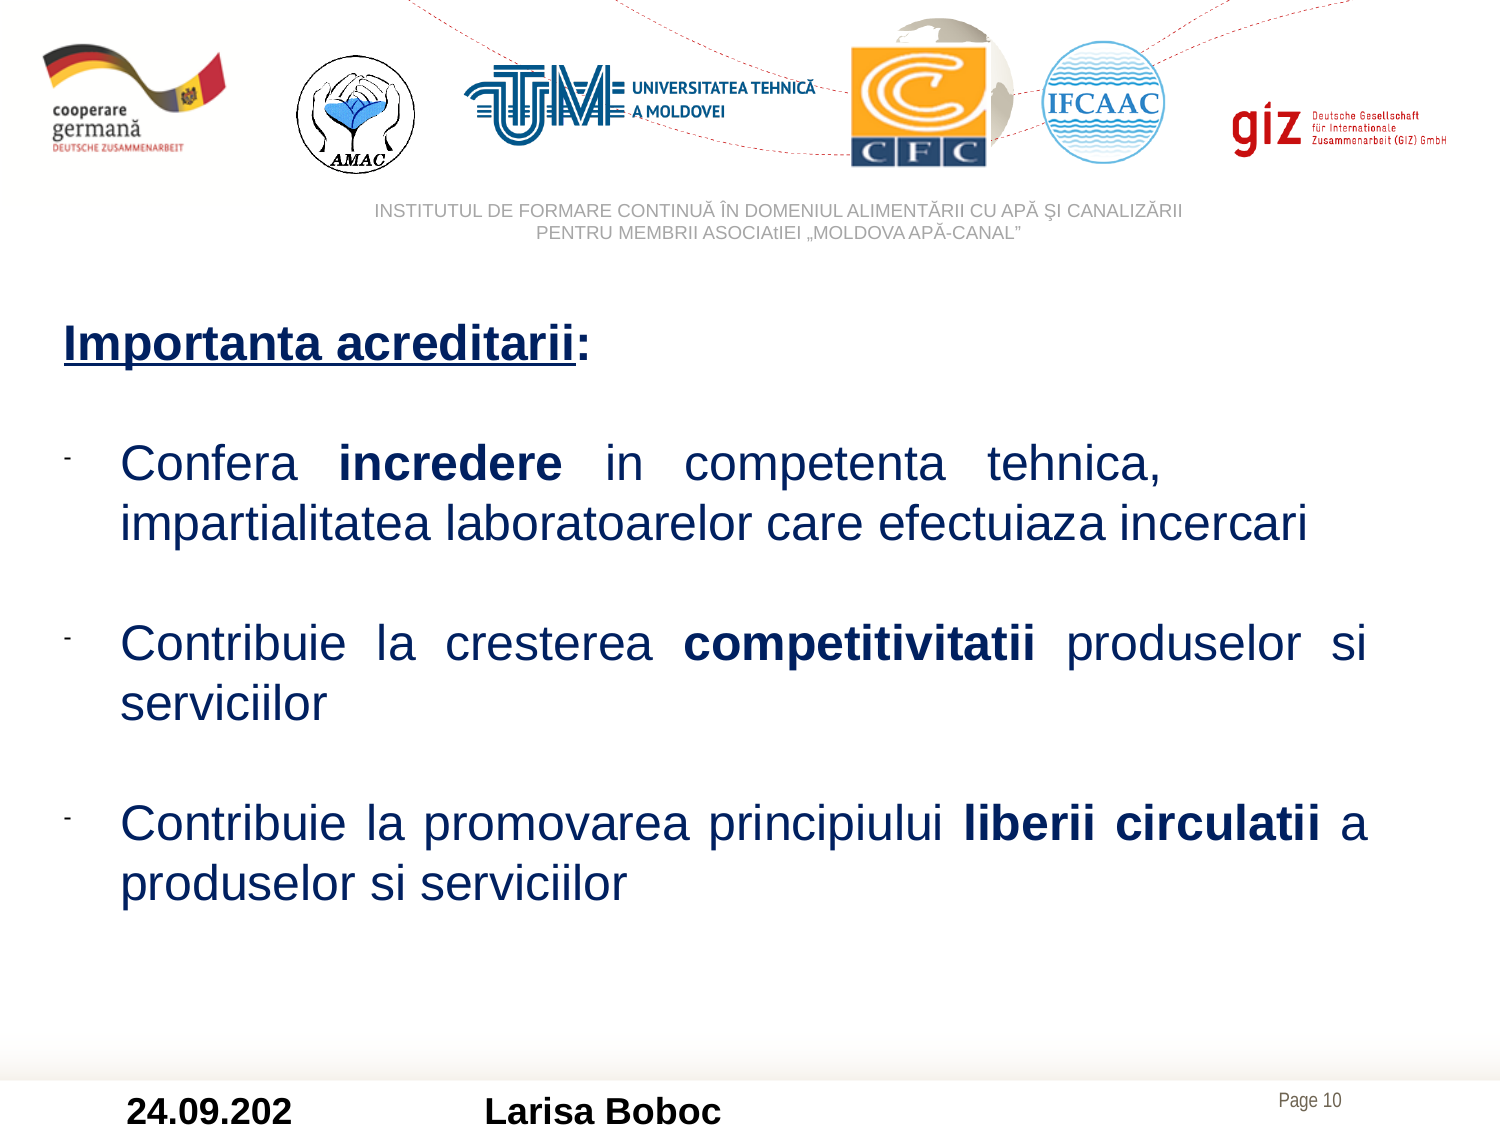

INSTITUTUL DE FORMARE CONTINUĂ ÎN DOMENIUL ALIMENTĂRII CU APĂ ŞI CANALIZĂRII
PENTRU MEMBRII ASOCIAtIEI „MOLDOVA APĂ-CANAL”
Importanta acreditarii:
Confera incredere in competenta tehnica, impartialitatea laboratoarelor care efectuiaza incercari
Contribuie la cresterea competitivitatii produselor si serviciilor
Contribuie la promovarea principiului liberii circulatii a produselor si serviciilor
#
Larisa Boboc